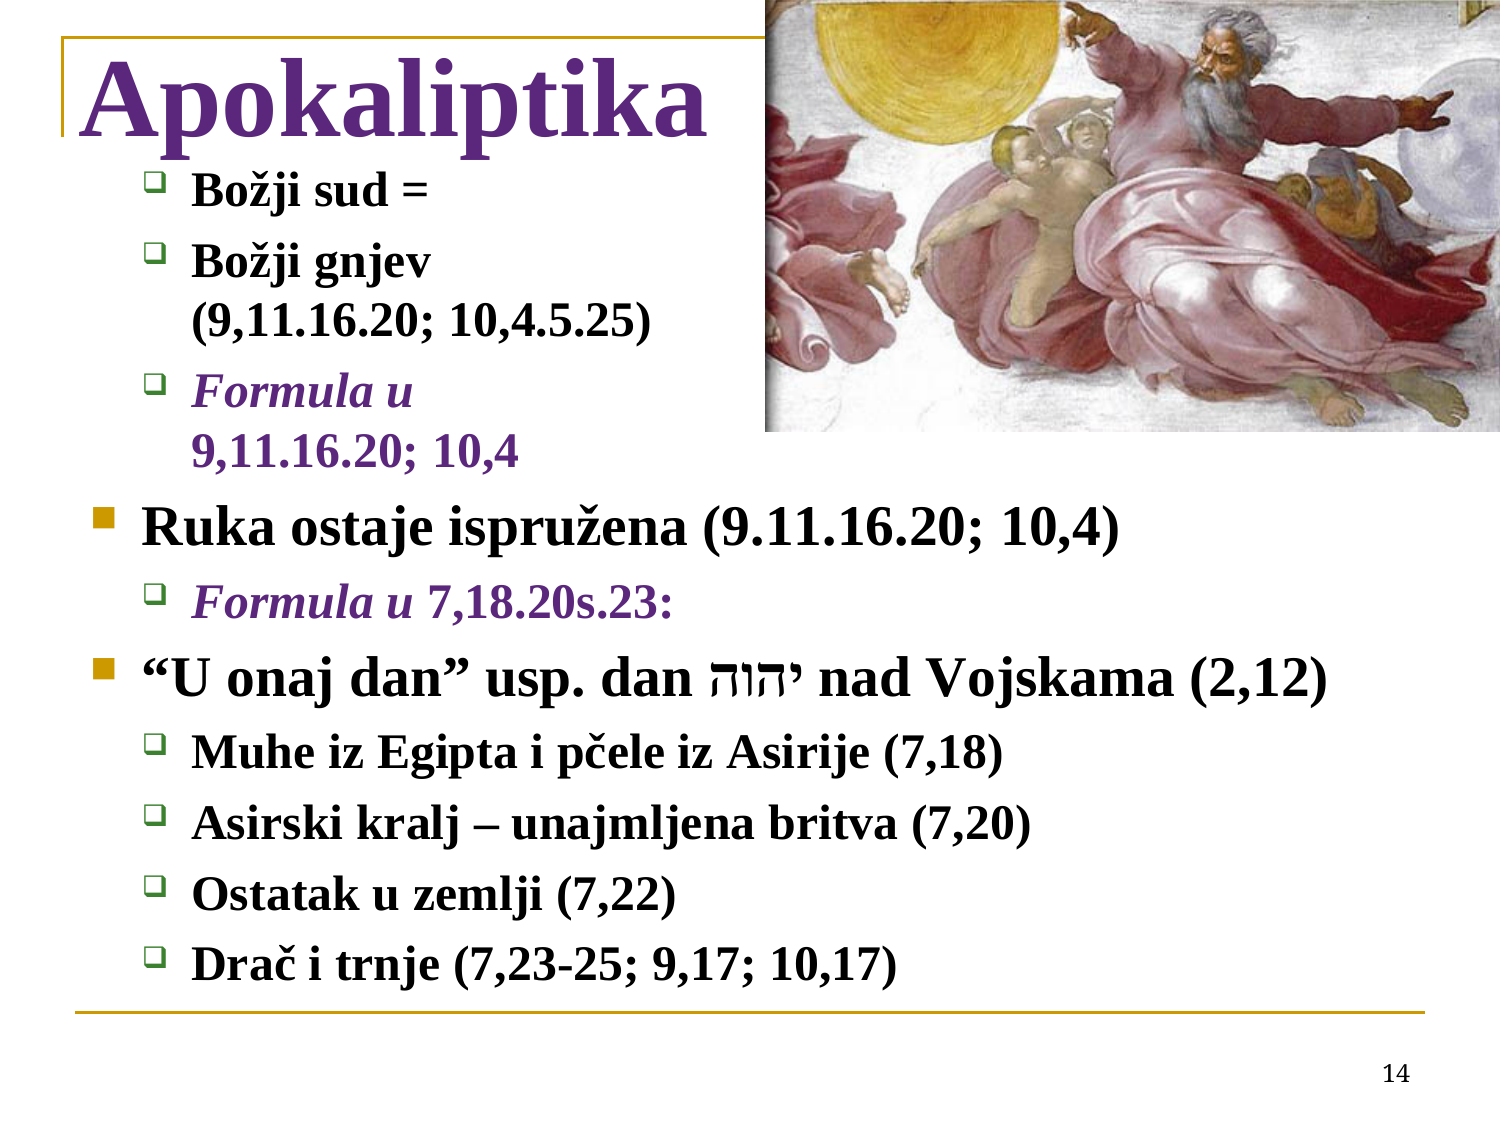

# Apokaliptika
Božji sud =
Božji gnjev
(9,11.16.20; 10,4.5.25)
Formula u
9,11.16.20; 10,4
Ruka ostaje ispružena (9.11.16.20; 10,4)
Formula u 7,18.20s.23:
“U onaj dan” usp. dan יהוה nad Vojskama (2,12)
Muhe iz Egipta i pčele iz Asirije (7,18)
Asirski kralj – unajmljena britva (7,20)
Ostatak u zemlji (7,22)
Drač i trnje (7,23-25; 9,17; 10,17)